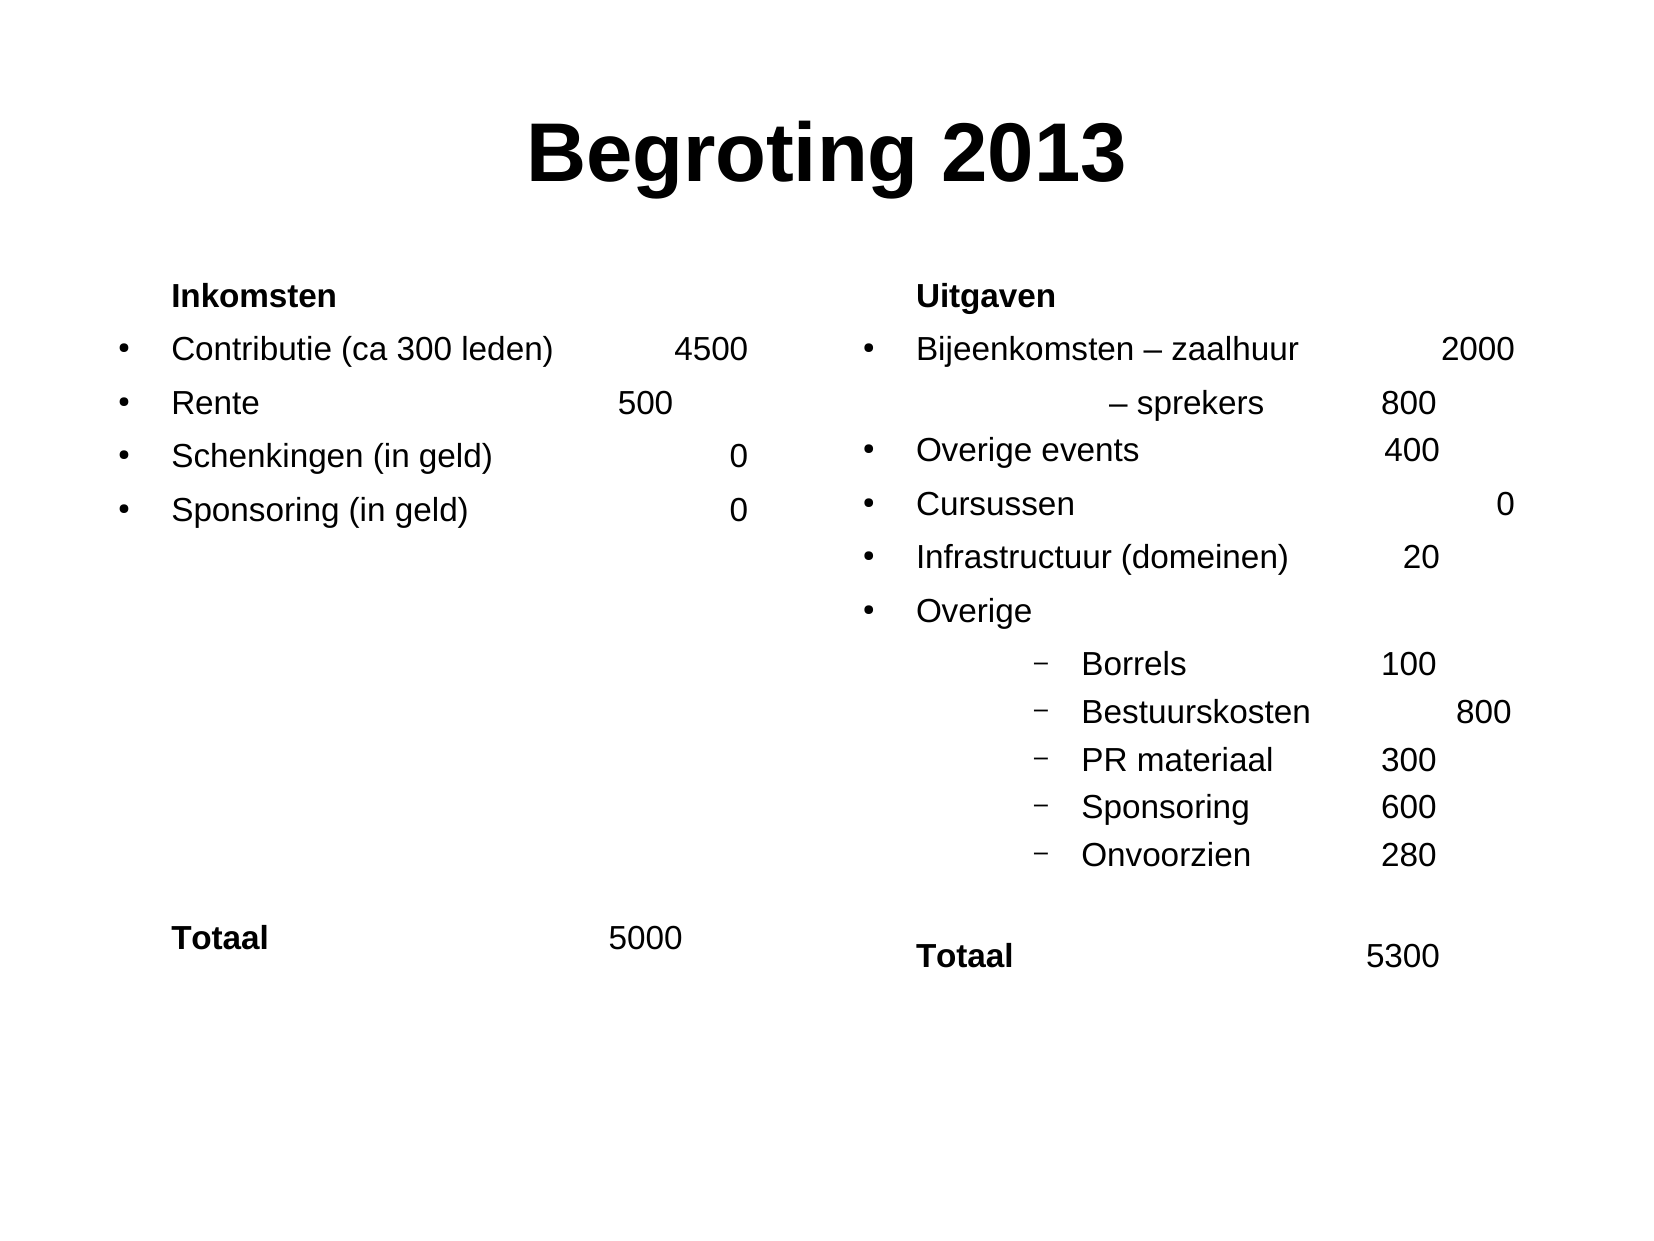

# Begroting 2013
Inkomsten
Contributie (ca 300 leden)		4500
Rente					 500
Schenkingen (in geld)			 0
Sponsoring (in geld)			 0
Totaal					 5000
Uitgaven
Bijeenkomsten – zaalhuur		2000
 – sprekers		 800
Overige events				 400
Cursussen					 0
Infrastructuur (domeinen)		 20
Overige
Borrels			 100
Bestuurskosten		 800
PR materiaal		 300
Sponsoring		 600
Onvoorzien		 280
Totaal					5300